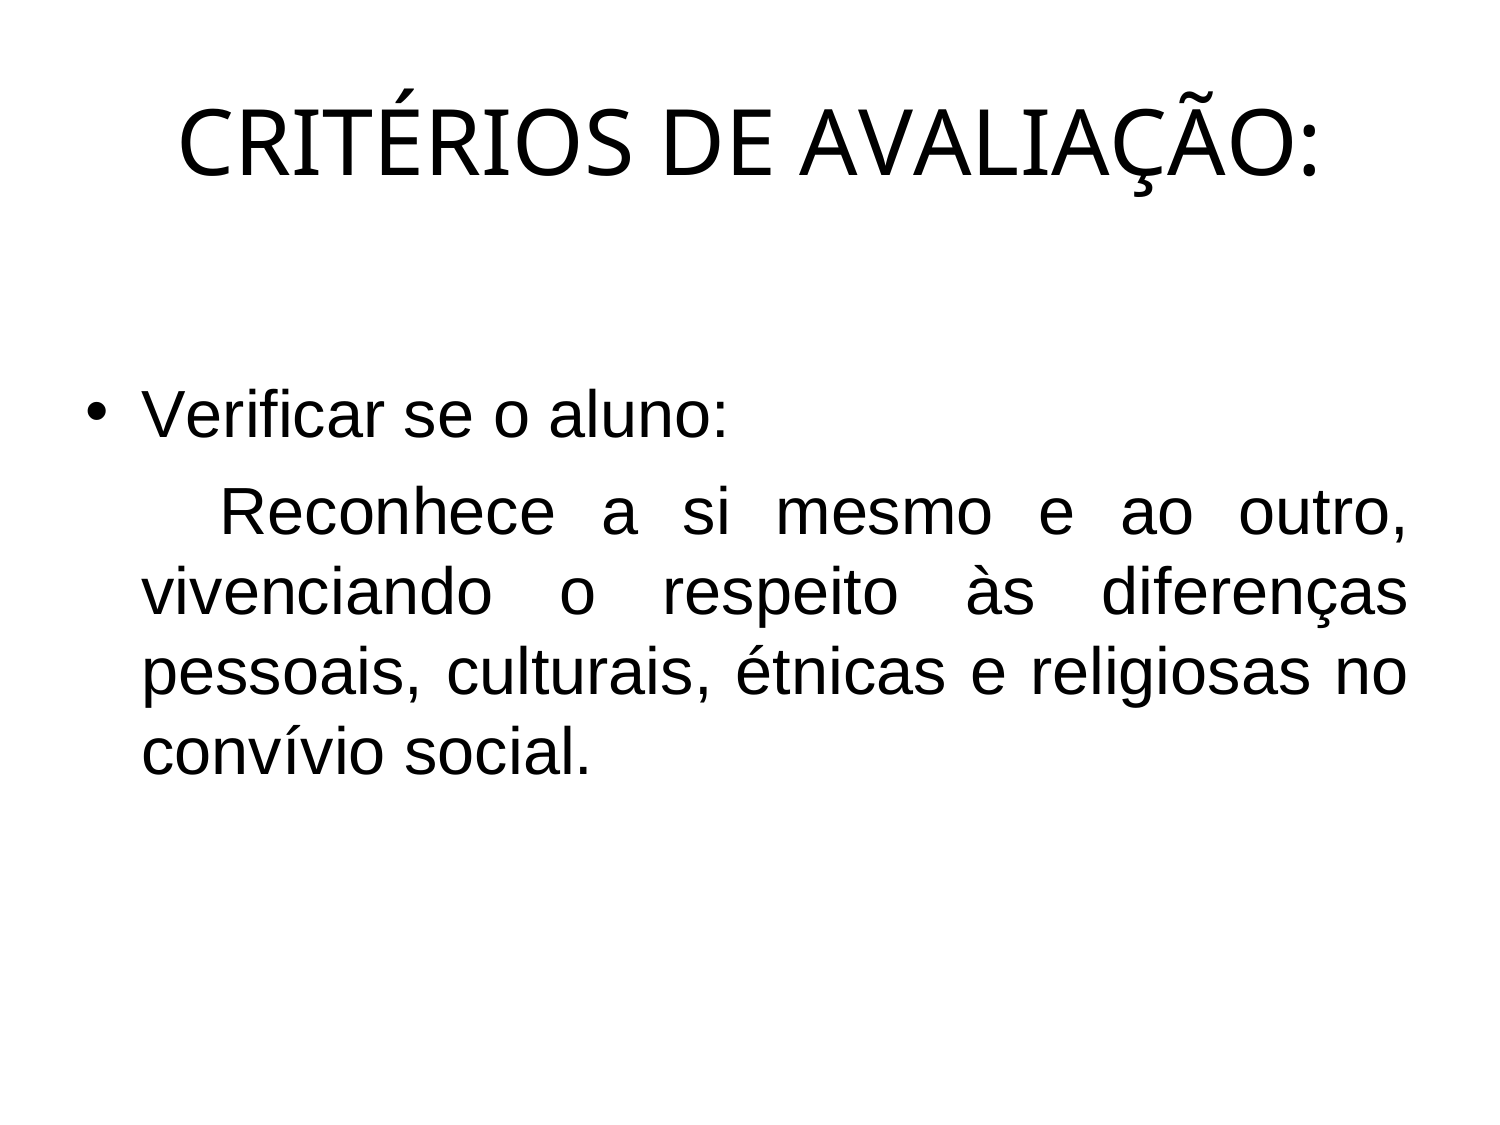

# CRITÉRIOS DE AVALIAÇÃO:
Verificar se o aluno:
 Reconhece a si mesmo e ao outro, vivenciando o respeito às diferenças pessoais, culturais, étnicas e religiosas no convívio social.